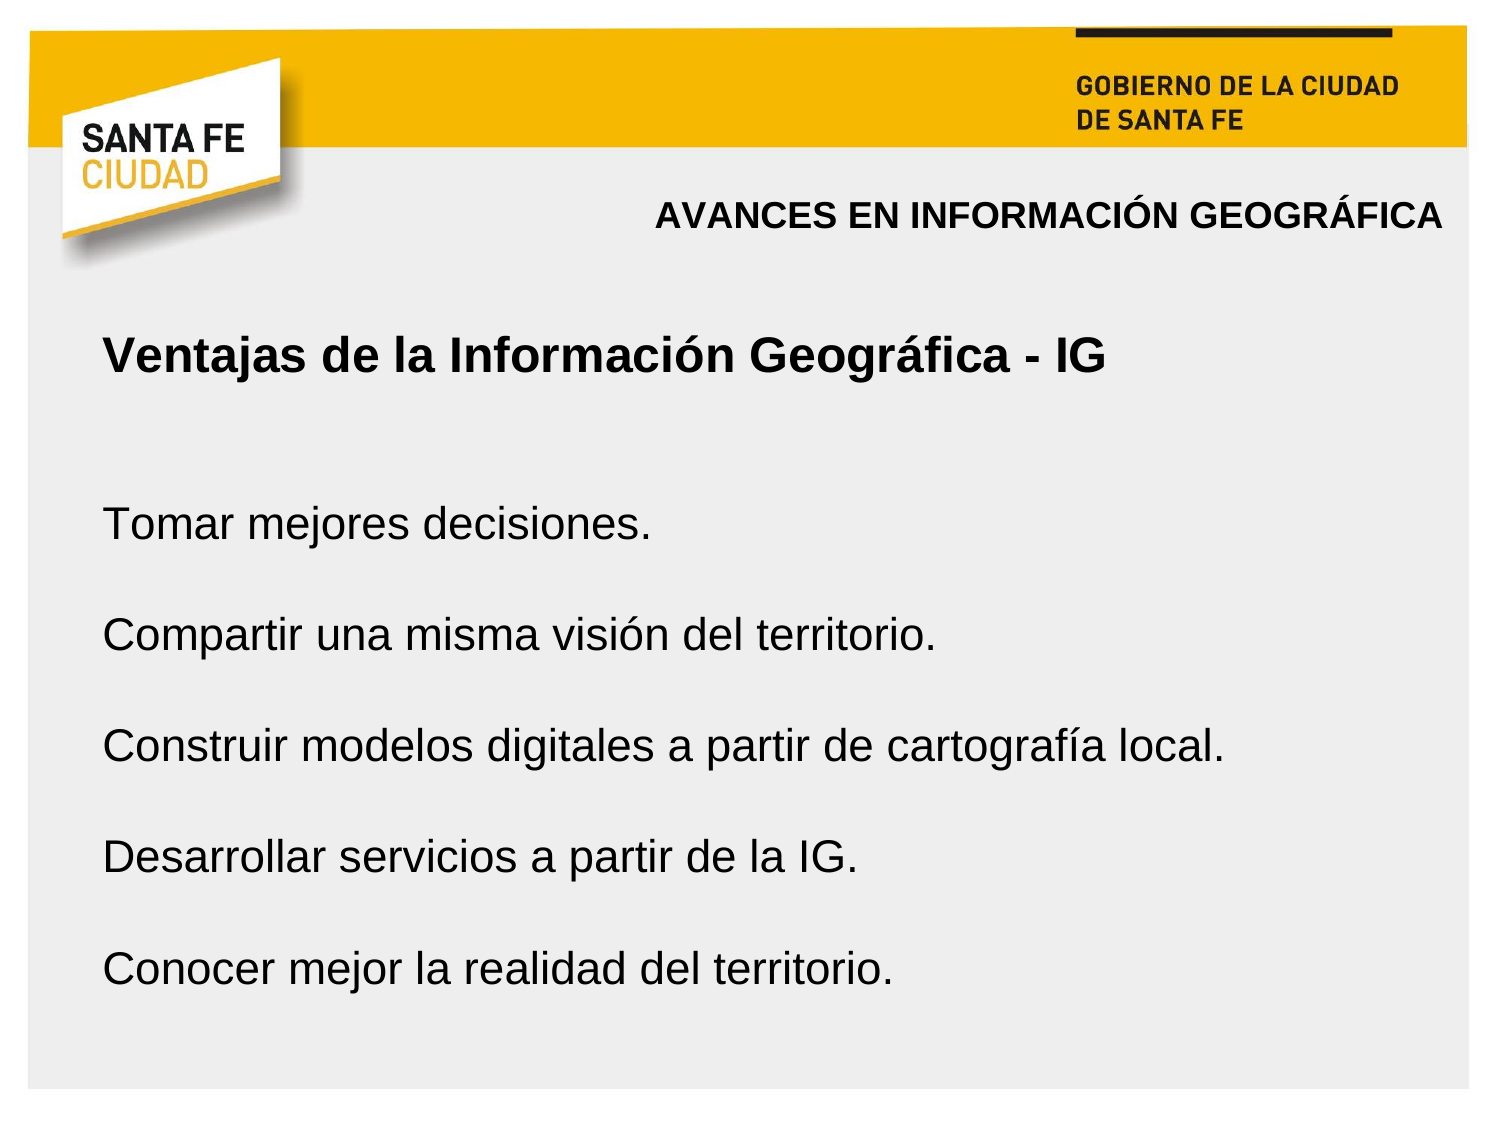

AVANCES EN INFORMACIÓN GEOGRÁFICA
Ventajas de la Información Geográfica - IG
Tomar mejores decisiones.
Compartir una misma visión del territorio.
Construir modelos digitales a partir de cartografía local.
Desarrollar servicios a partir de la IG.
Conocer mejor la realidad del territorio.